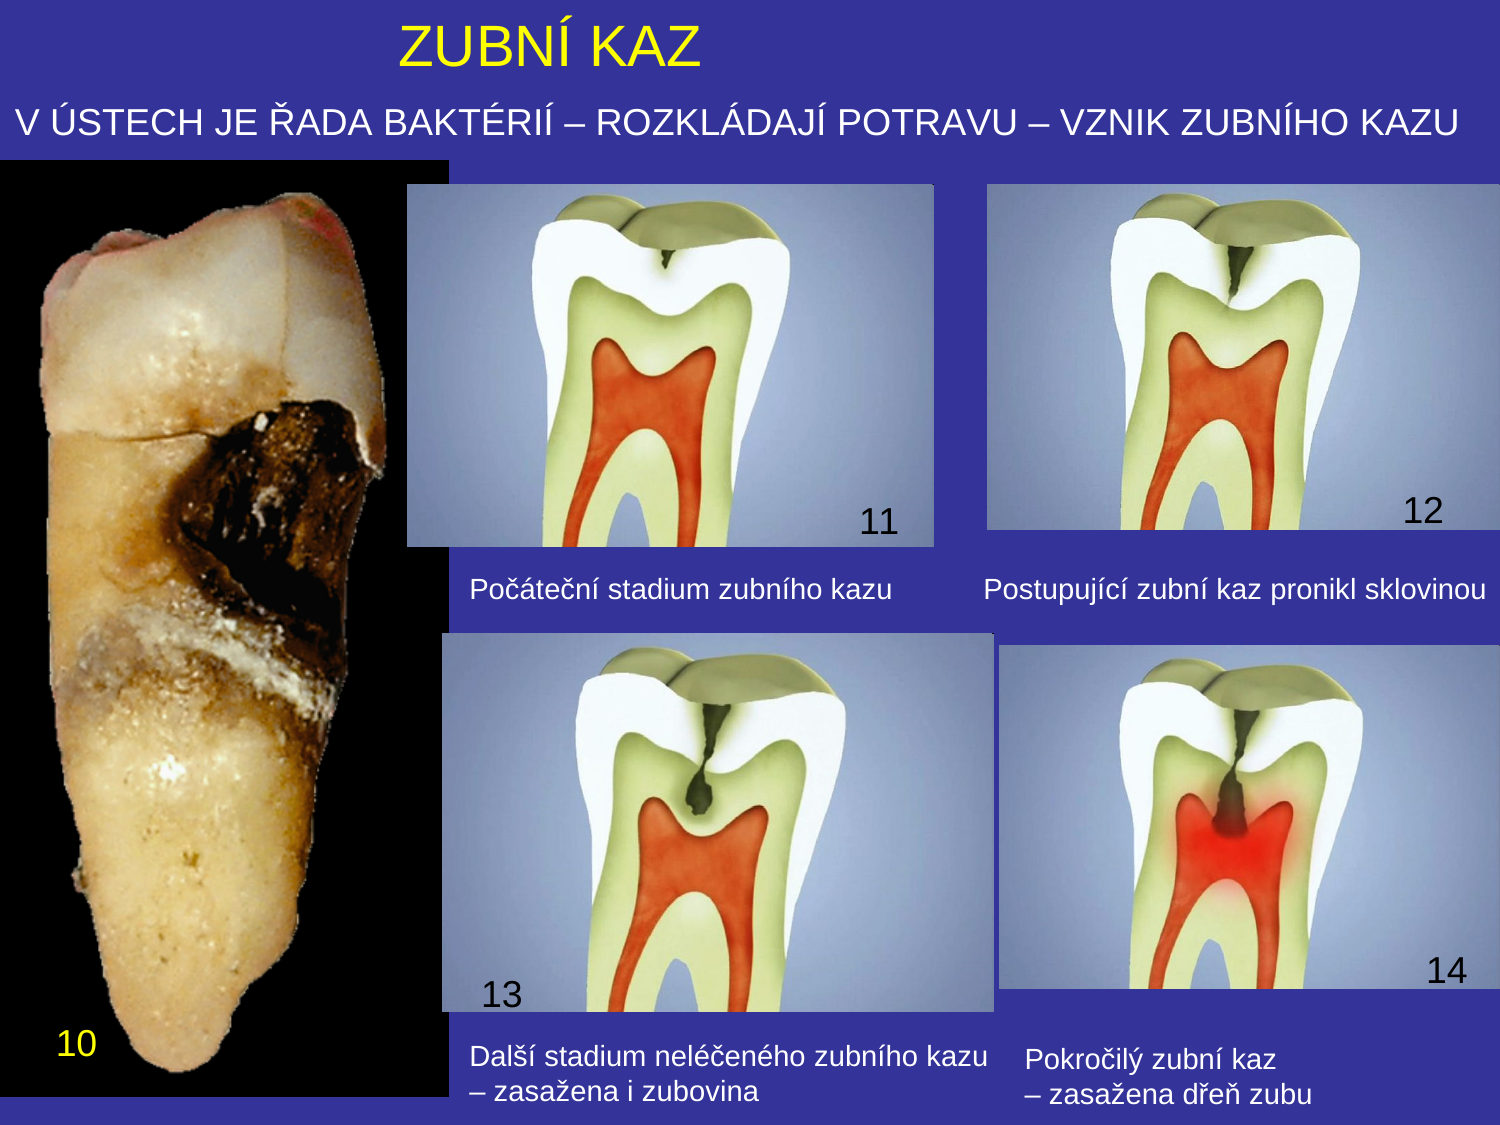

ZUBNÍ KAZ
V ÚSTECH JE ŘADA BAKTÉRIÍ – ROZKLÁDAJÍ POTRAVU – VZNIK ZUBNÍHO KAZU
12
11
Počáteční stadium zubního kazu
Postupující zubní kaz pronikl sklovinou
14
13
10
Další stadium neléčeného zubního kazu
– zasažena i zubovina
Pokročilý zubní kaz
– zasažena dřeň zubu